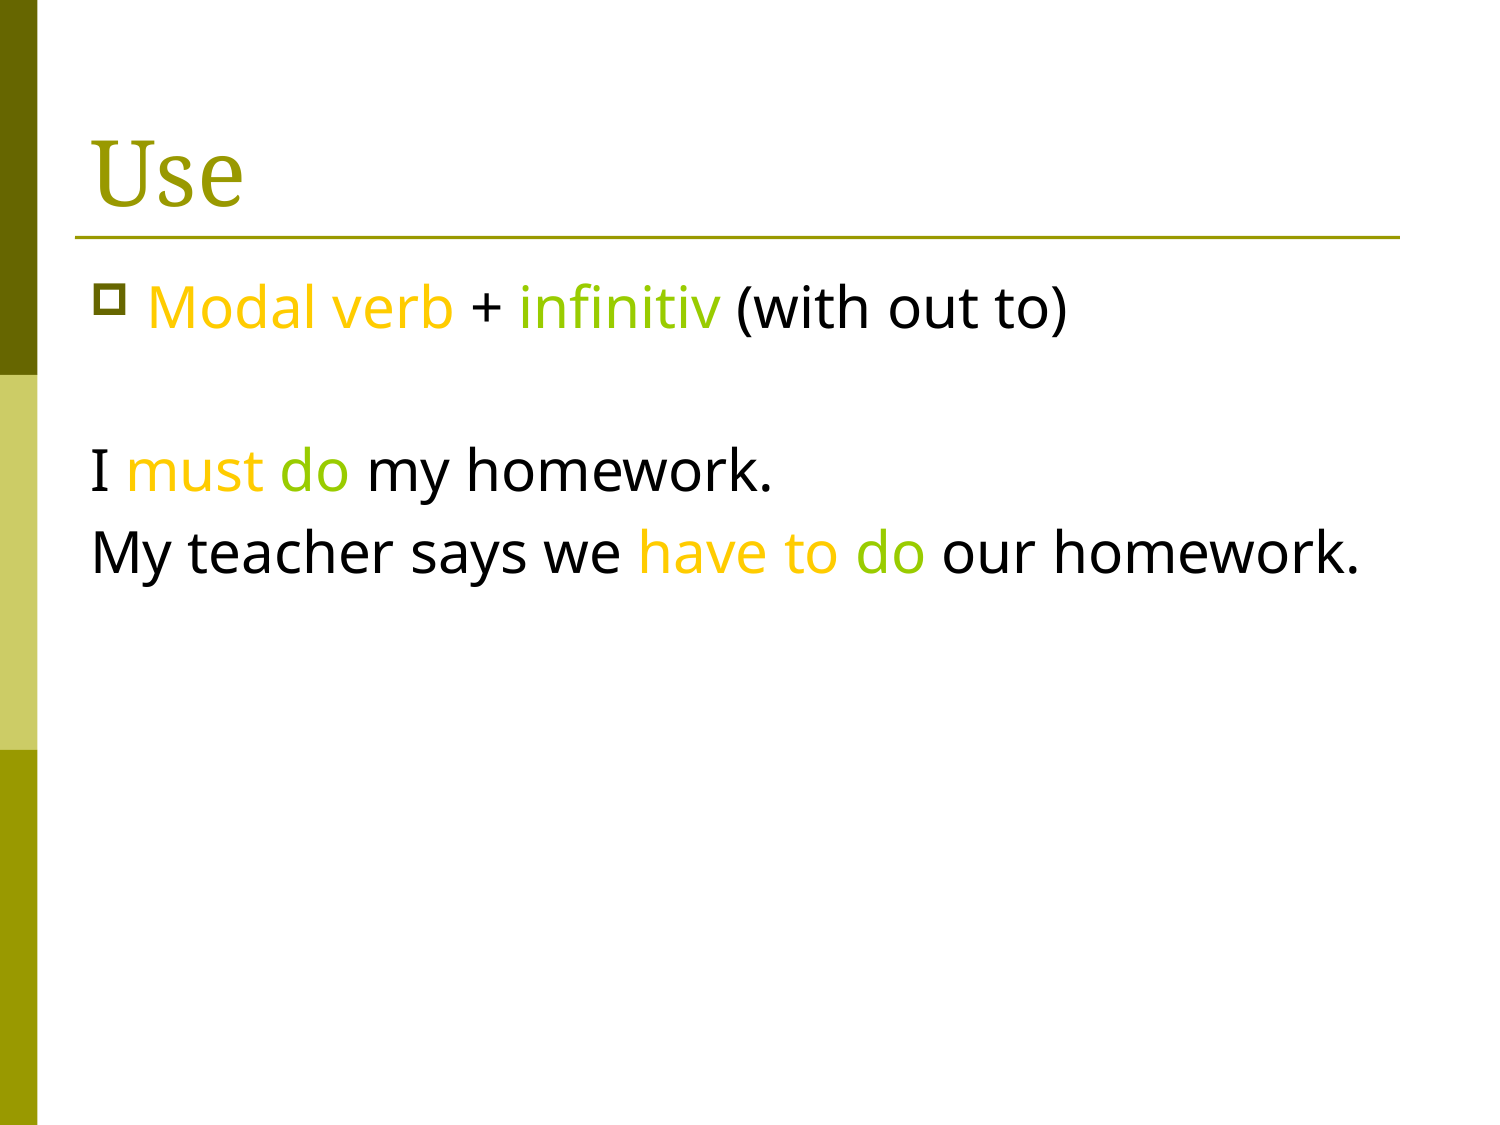

# Use
Modal verb + infinitiv (with out to)
I must do my homework.
My teacher says we have to do our homework.